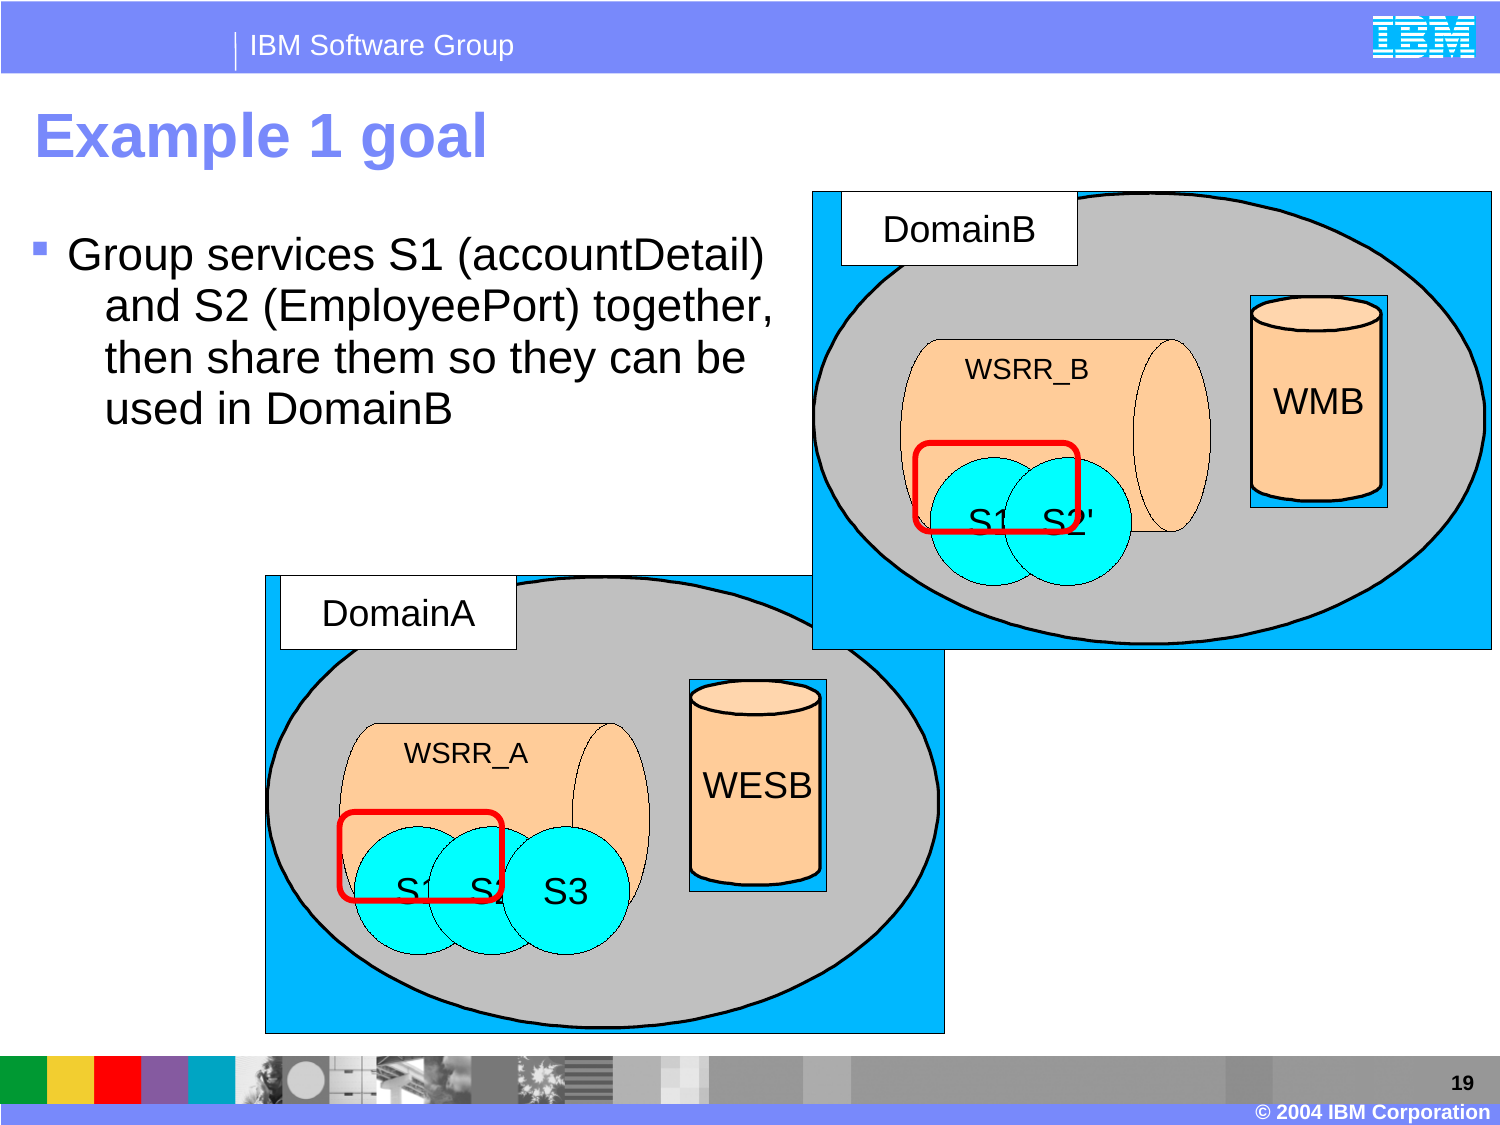

# Example 1 goal
DomainB
WMB
WSRR_B
S1'
S2'
Group services S1 (accountDetail) and S2 (EmployeePort) together, then share them so they can be used in DomainB
DomainA
WESB
WSRR_A
S1
S2
S3
19